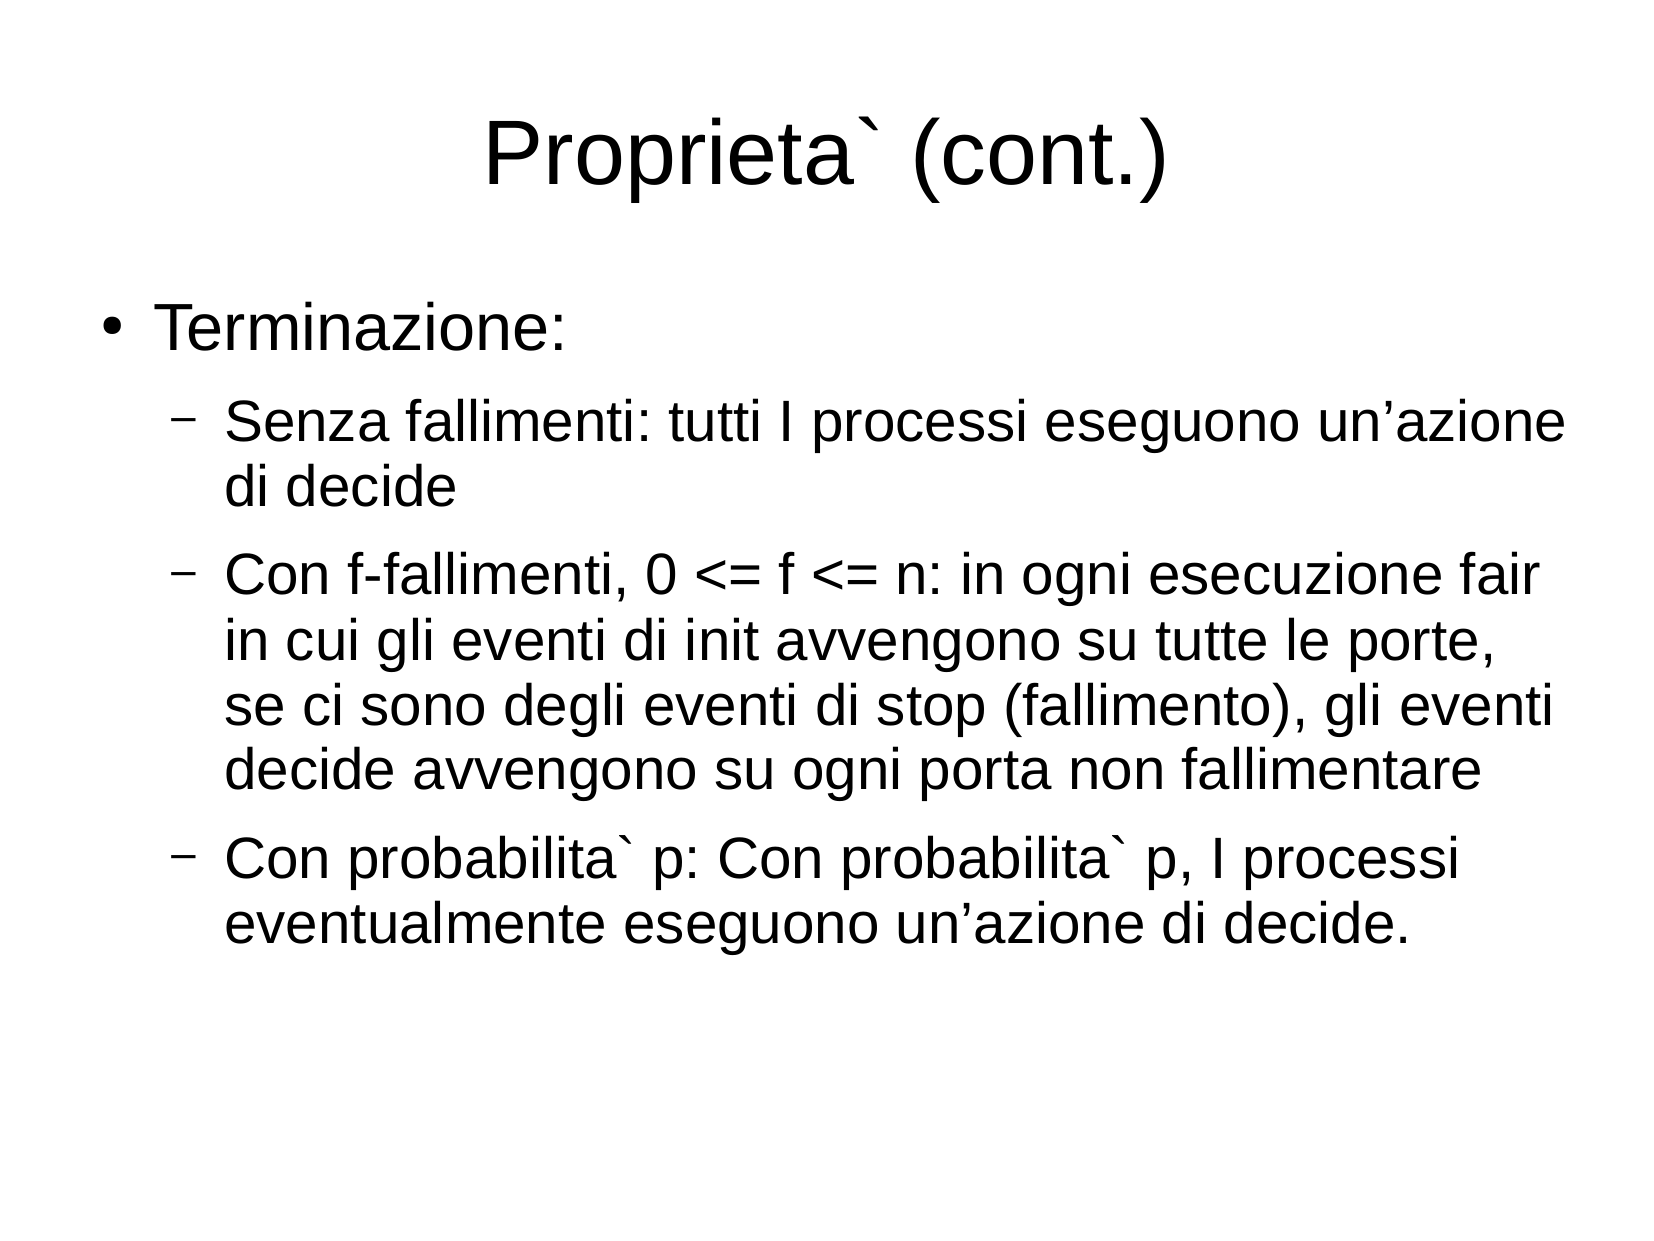

# Proprieta` (cont.)
Terminazione:
Senza fallimenti: tutti I processi eseguono un’azione di decide
Con f-fallimenti, 0 <= f <= n: in ogni esecuzione fair in cui gli eventi di init avvengono su tutte le porte, se ci sono degli eventi di stop (fallimento), gli eventi decide avvengono su ogni porta non fallimentare
Con probabilita` p: Con probabilita` p, I processi eventualmente eseguono un’azione di decide.